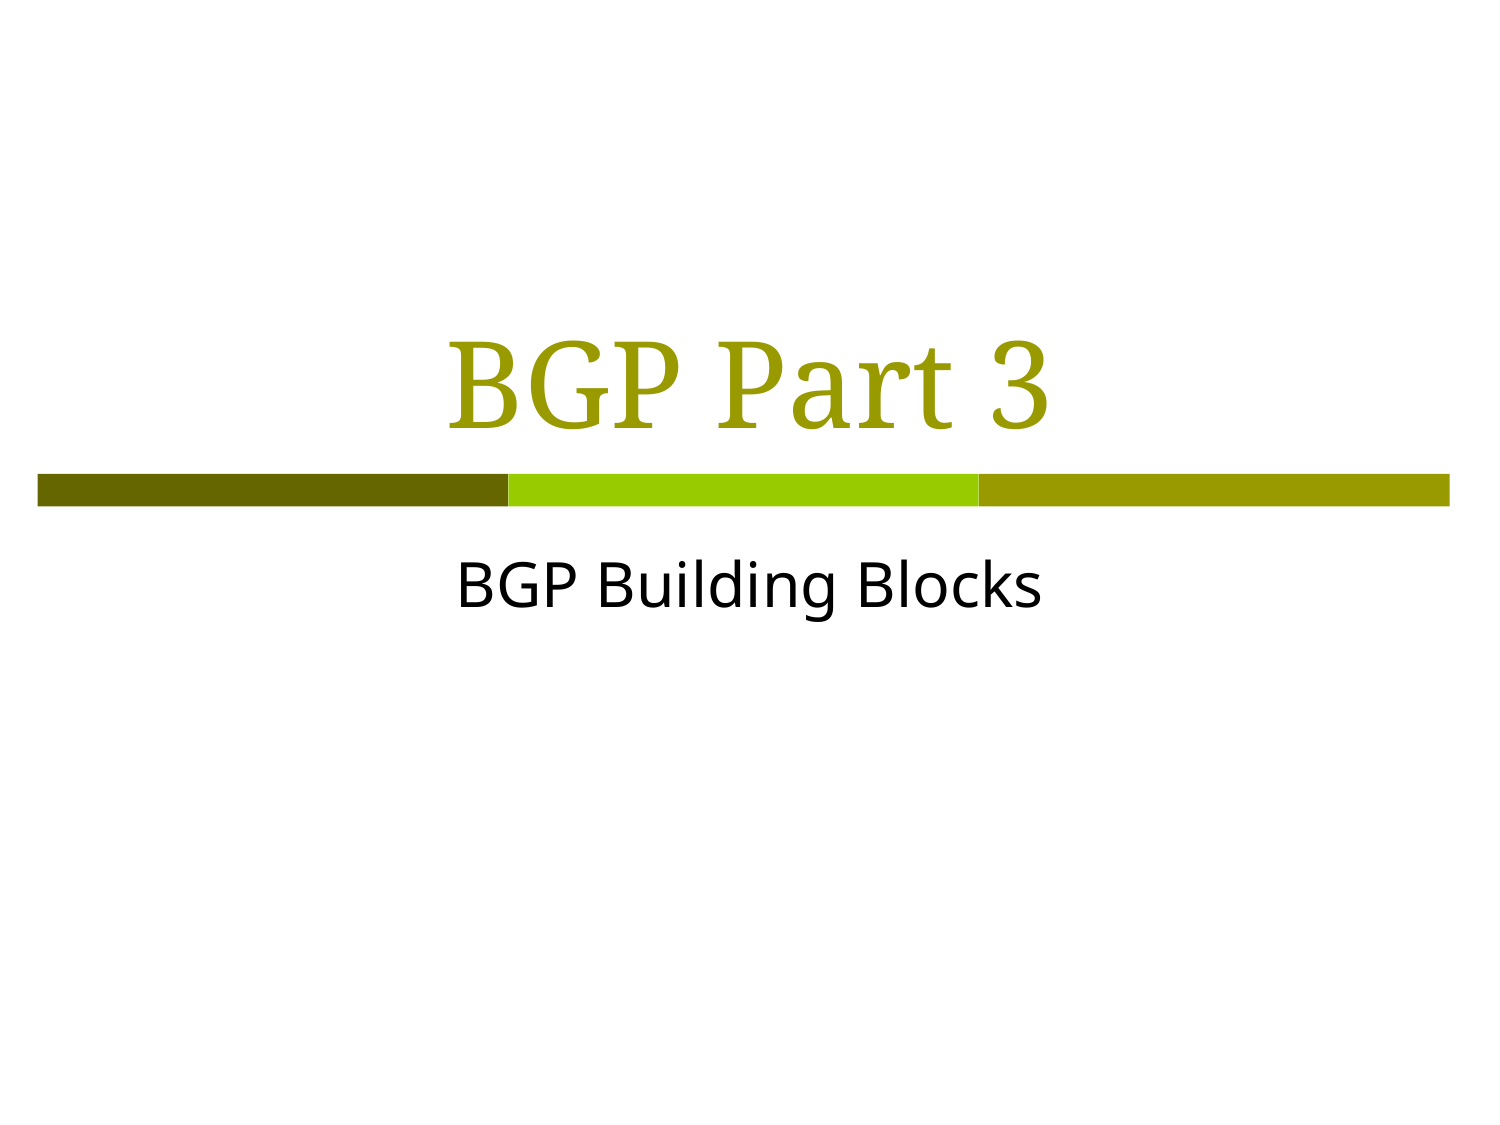

# BGP Part 3
BGP Building Blocks